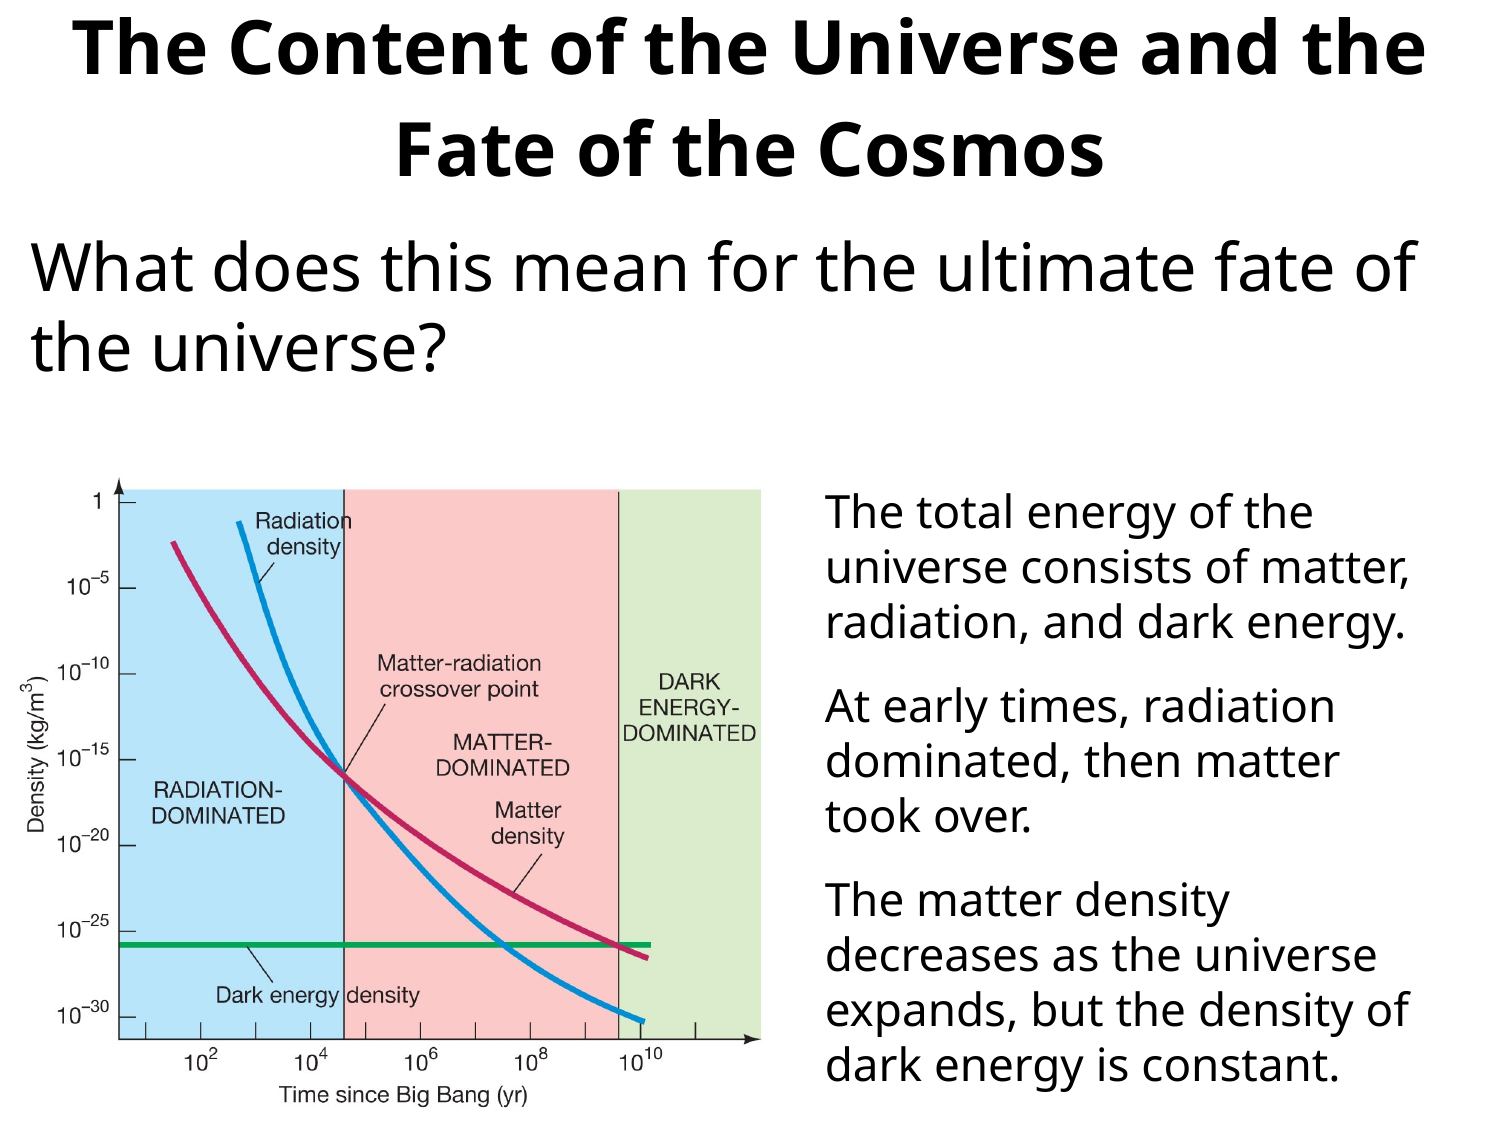

# The Content of the Universe and the Fate of the Cosmos
What does this mean for the ultimate fate of the universe?
The total energy of the universe consists of matter, radiation, and dark energy.
At early times, radiation dominated, then matter took over.
The matter density decreases as the universe expands, but the density of dark energy is constant.